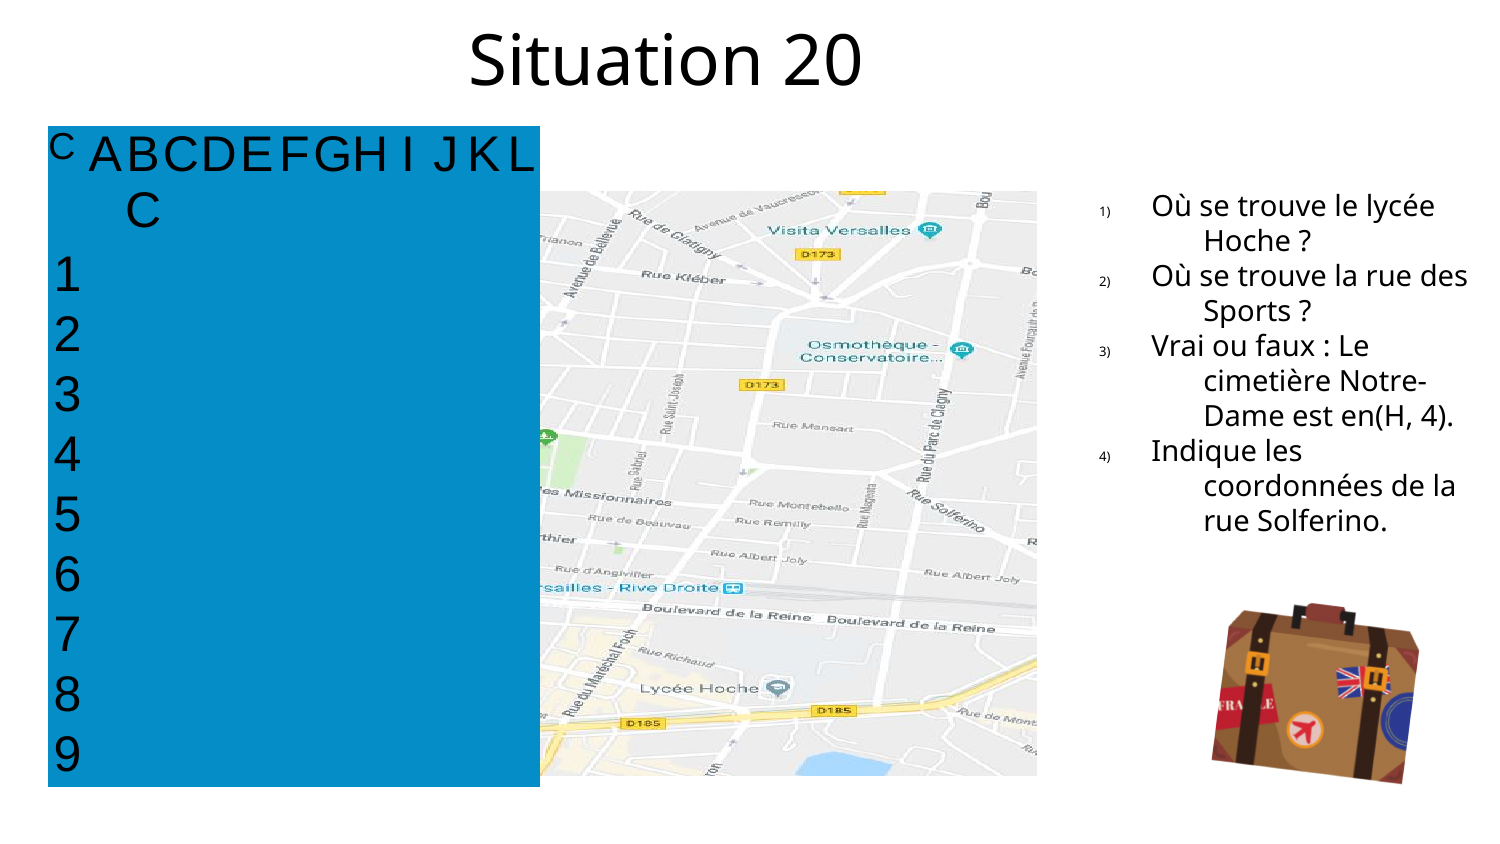

Situation 20
| C | A | BC | C | D | E | F | G | H | I | J | K | L |
| --- | --- | --- | --- | --- | --- | --- | --- | --- | --- | --- | --- | --- |
| 1 | | | | | | | | | | | | |
| 2 | | | | | | | | | | | | |
| 3 | | | | | | | | | | | | |
| 4 | | | | | | | | | | | | |
| 5 | | | | | | | | | | | | |
| 6 | | | | | | | | | | | | |
| 7 | | | | | | | | | | | | |
| 8 | | | | | | | | | | | | |
| 9 | | | | | | | | | | | | |
Où se trouve le lycée Hoche ?
Où se trouve la rue des Sports ?
Vrai ou faux : Le cimetière Notre-Dame est en(H, 4).
Indique les coordonnées de la rue Solferino.